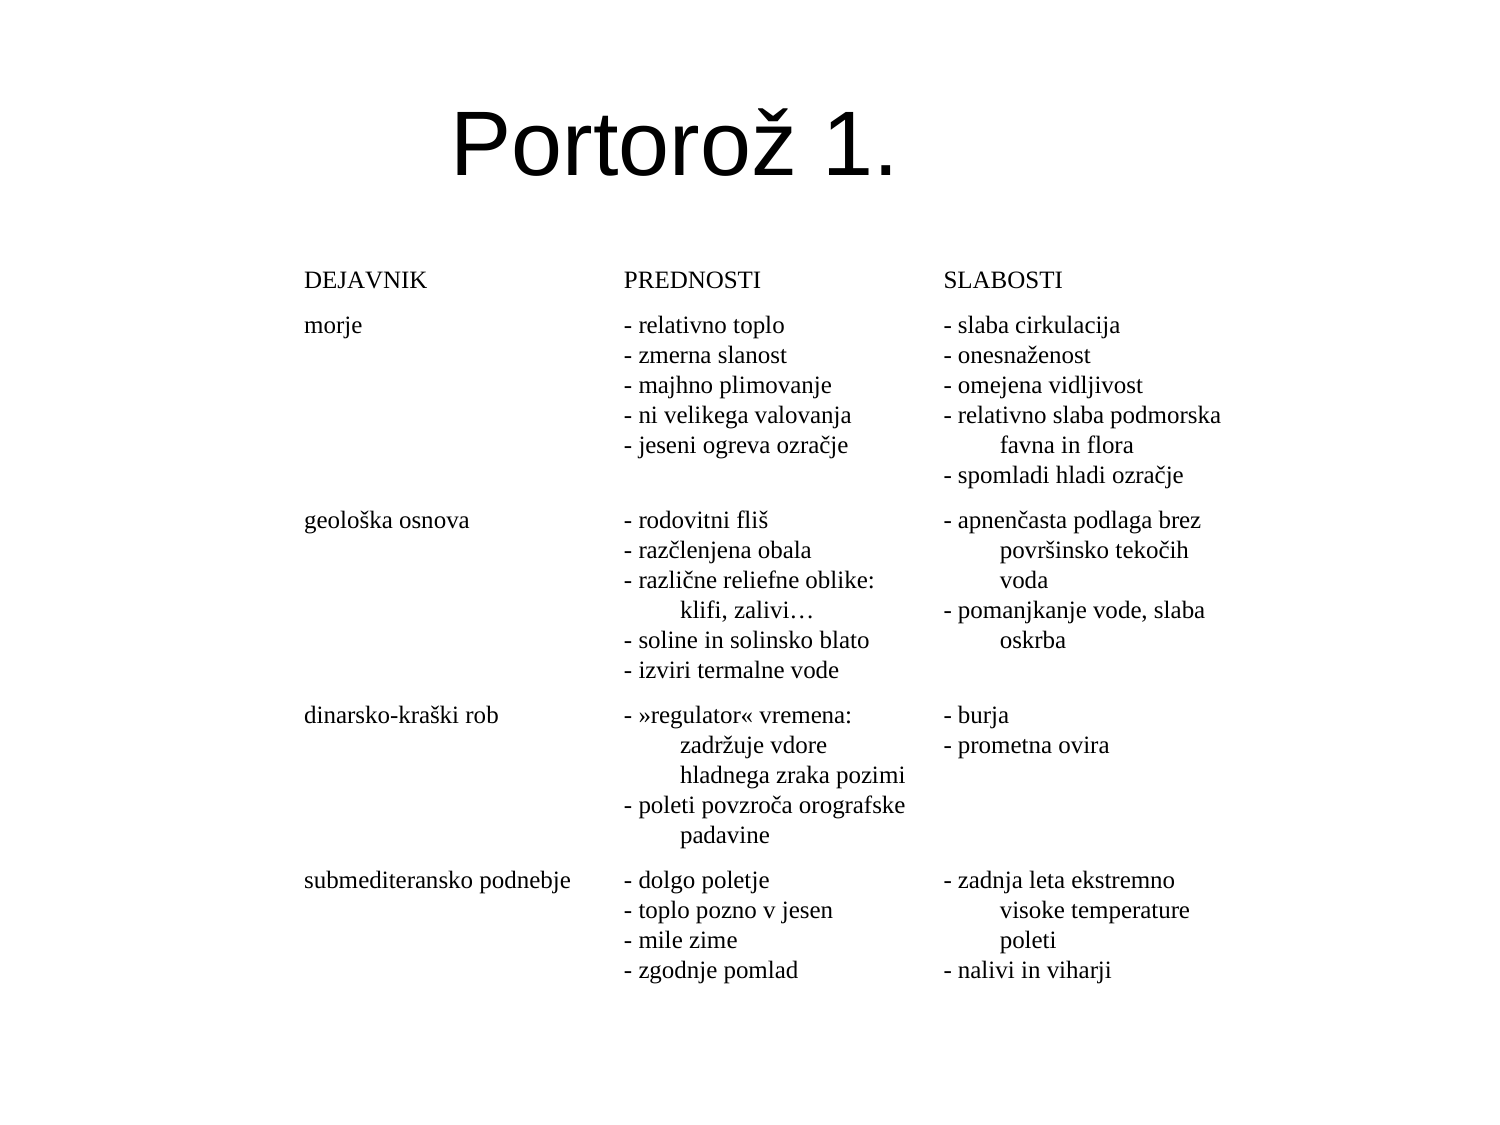

# Portorož 1.
| DEJAVNIK | PREDNOSTI | SLABOSTI |
| --- | --- | --- |
| morje | - relativno toplo - zmerna slanost - majhno plimovanje - ni velikega valovanja - jeseni ogreva ozračje | - slaba cirkulacija - onesnaženost - omejena vidljivost - relativno slaba podmorska favna in flora - spomladi hladi ozračje |
| geološka osnova | - rodovitni fliš - razčlenjena obala - različne reliefne oblike: klifi, zalivi… - soline in solinsko blato - izviri termalne vode | - apnenčasta podlaga brez površinsko tekočih voda - pomanjkanje vode, slaba oskrba |
| dinarsko-kraški rob | - »regulator« vremena: zadržuje vdore hladnega zraka pozimi - poleti povzroča orografske padavine | - burja - prometna ovira |
| submediteransko podnebje | - dolgo poletje - toplo pozno v jesen - mile zime - zgodnje pomlad | - zadnja leta ekstremno visoke temperature poleti - nalivi in viharji |